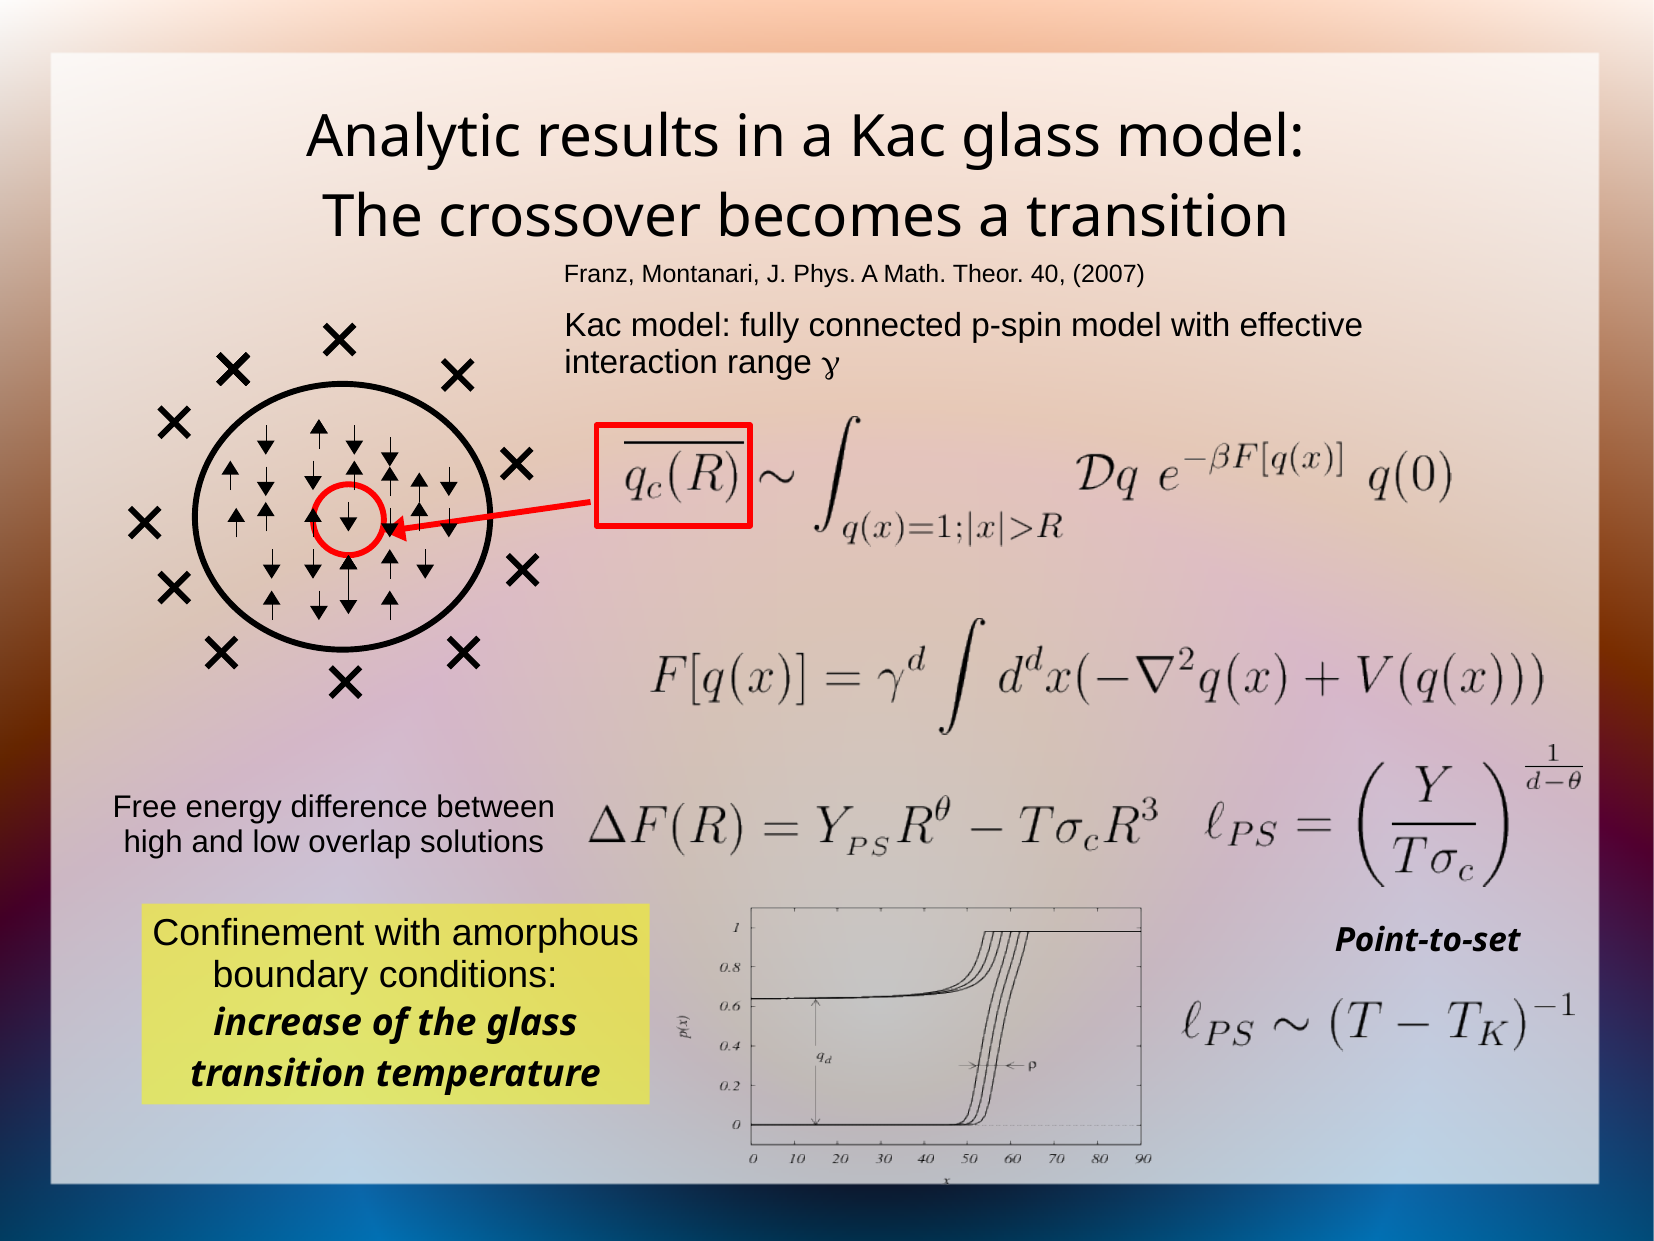

Analytic results in a Kac glass model:
The crossover becomes a transition
Franz, Montanari, J. Phys. A Math. Theor. 40, (2007)
Kac model: fully connected p-spin model with effective interaction range g
Free energy difference between high and low overlap solutions
Confinement with amorphous boundary conditions:
increase of the glass transition temperature
Point-to-set